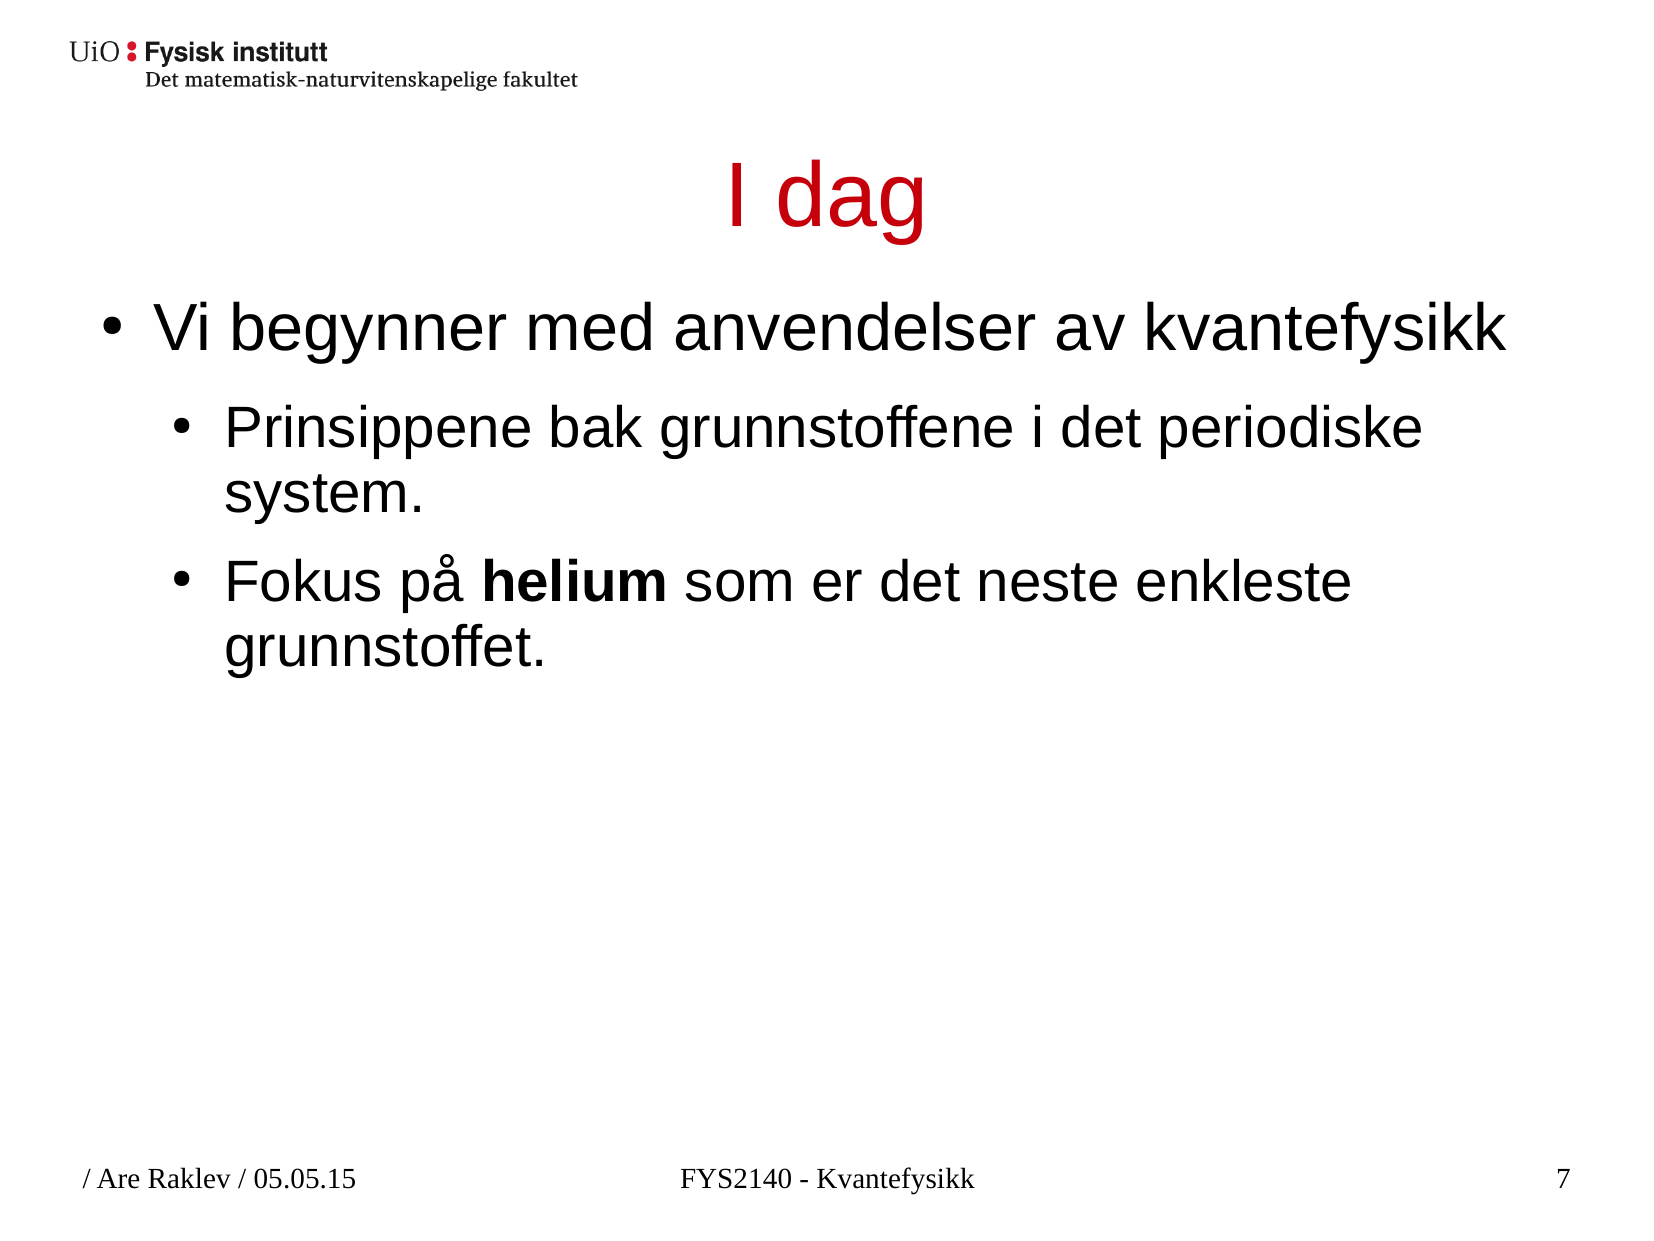

# I dag
Vi begynner med anvendelser av kvantefysikk
Prinsippene bak grunnstoffene i det periodiske system.
Fokus på helium som er det neste enkleste grunnstoffet.
/ Are Raklev / 05.05.15
FYS2140 - Kvantefysikk
7